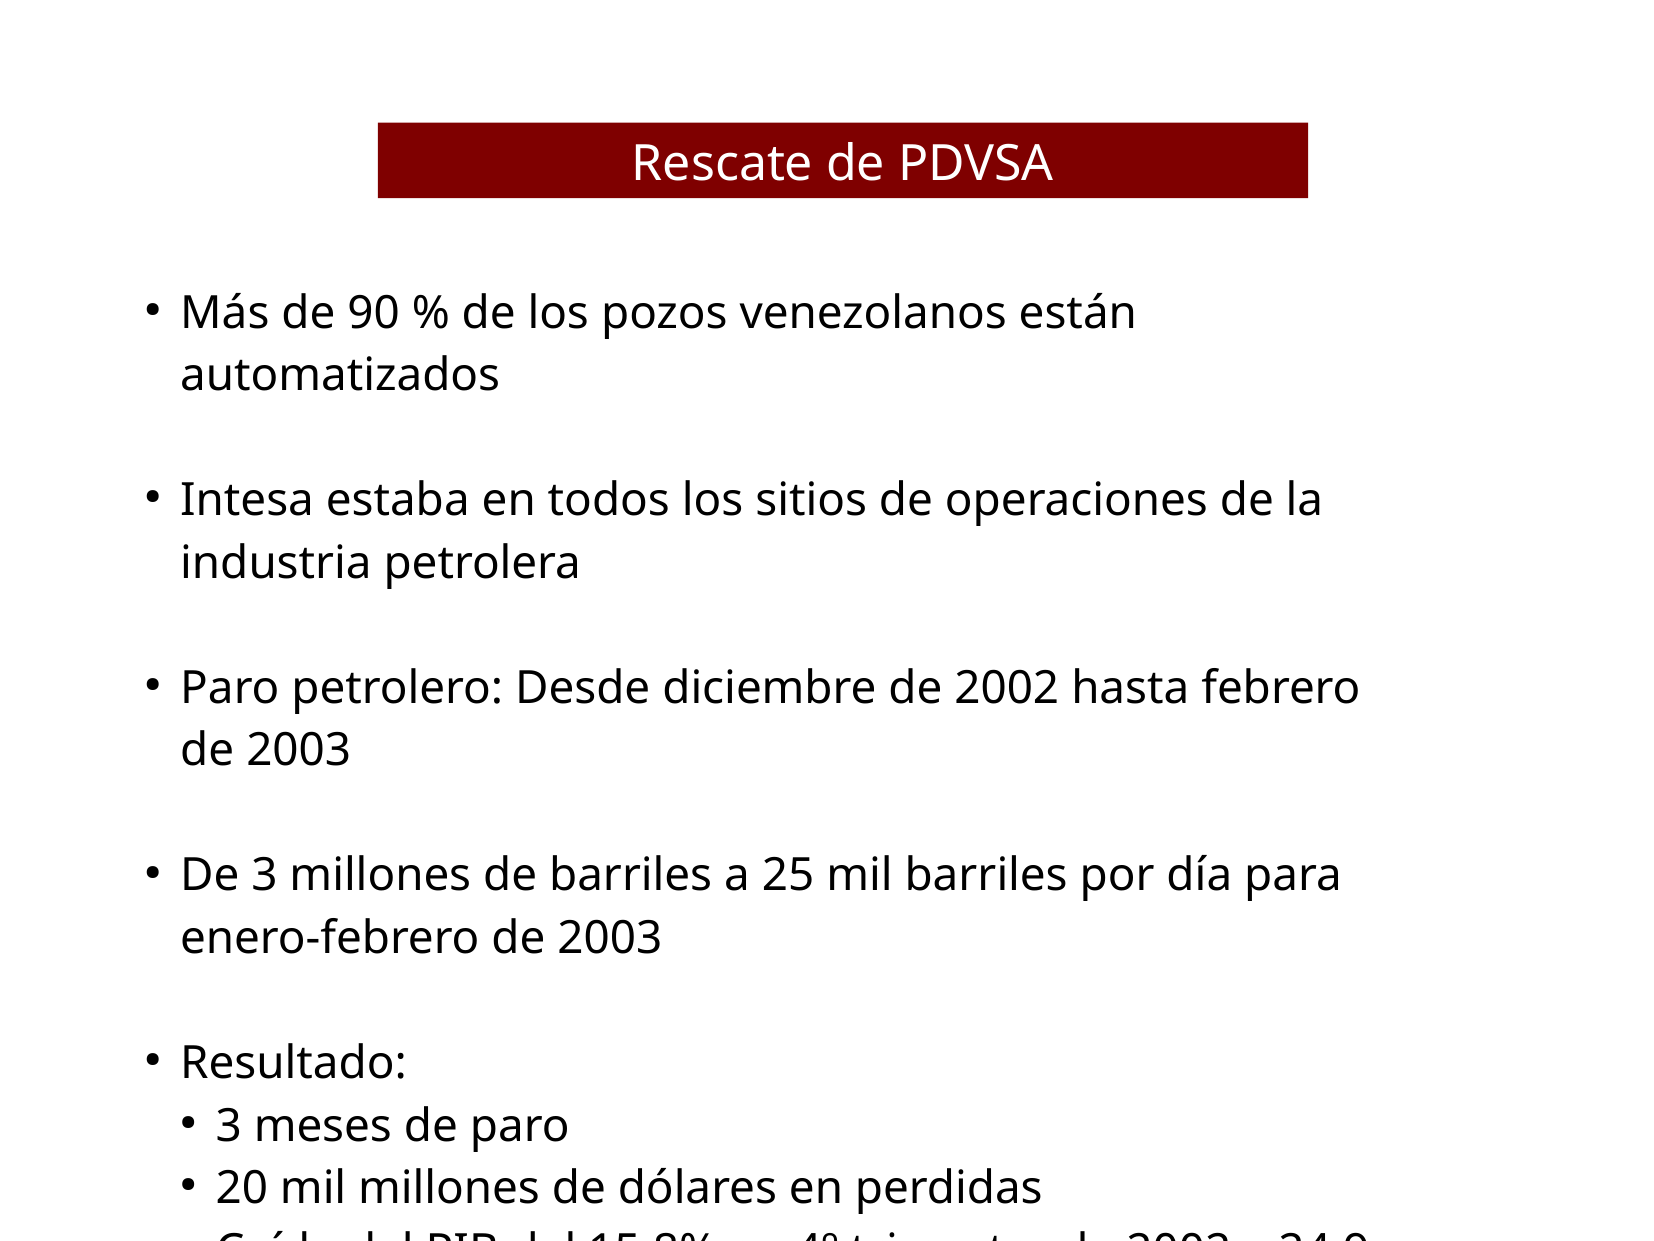

Rescate de PDVSA
Más de 90 % de los pozos venezolanos están automatizados
Intesa estaba en todos los sitios de operaciones de la industria petrolera
Paro petrolero: Desde diciembre de 2002 hasta febrero de 2003
De 3 millones de barriles a 25 mil barriles por día para enero-febrero de 2003
Resultado:
3 meses de paro
20 mil millones de dólares en perdidas
Caída del PIB del 15,8% en 4º trimestre de 2002 y 24,9 % 3er de 2003.